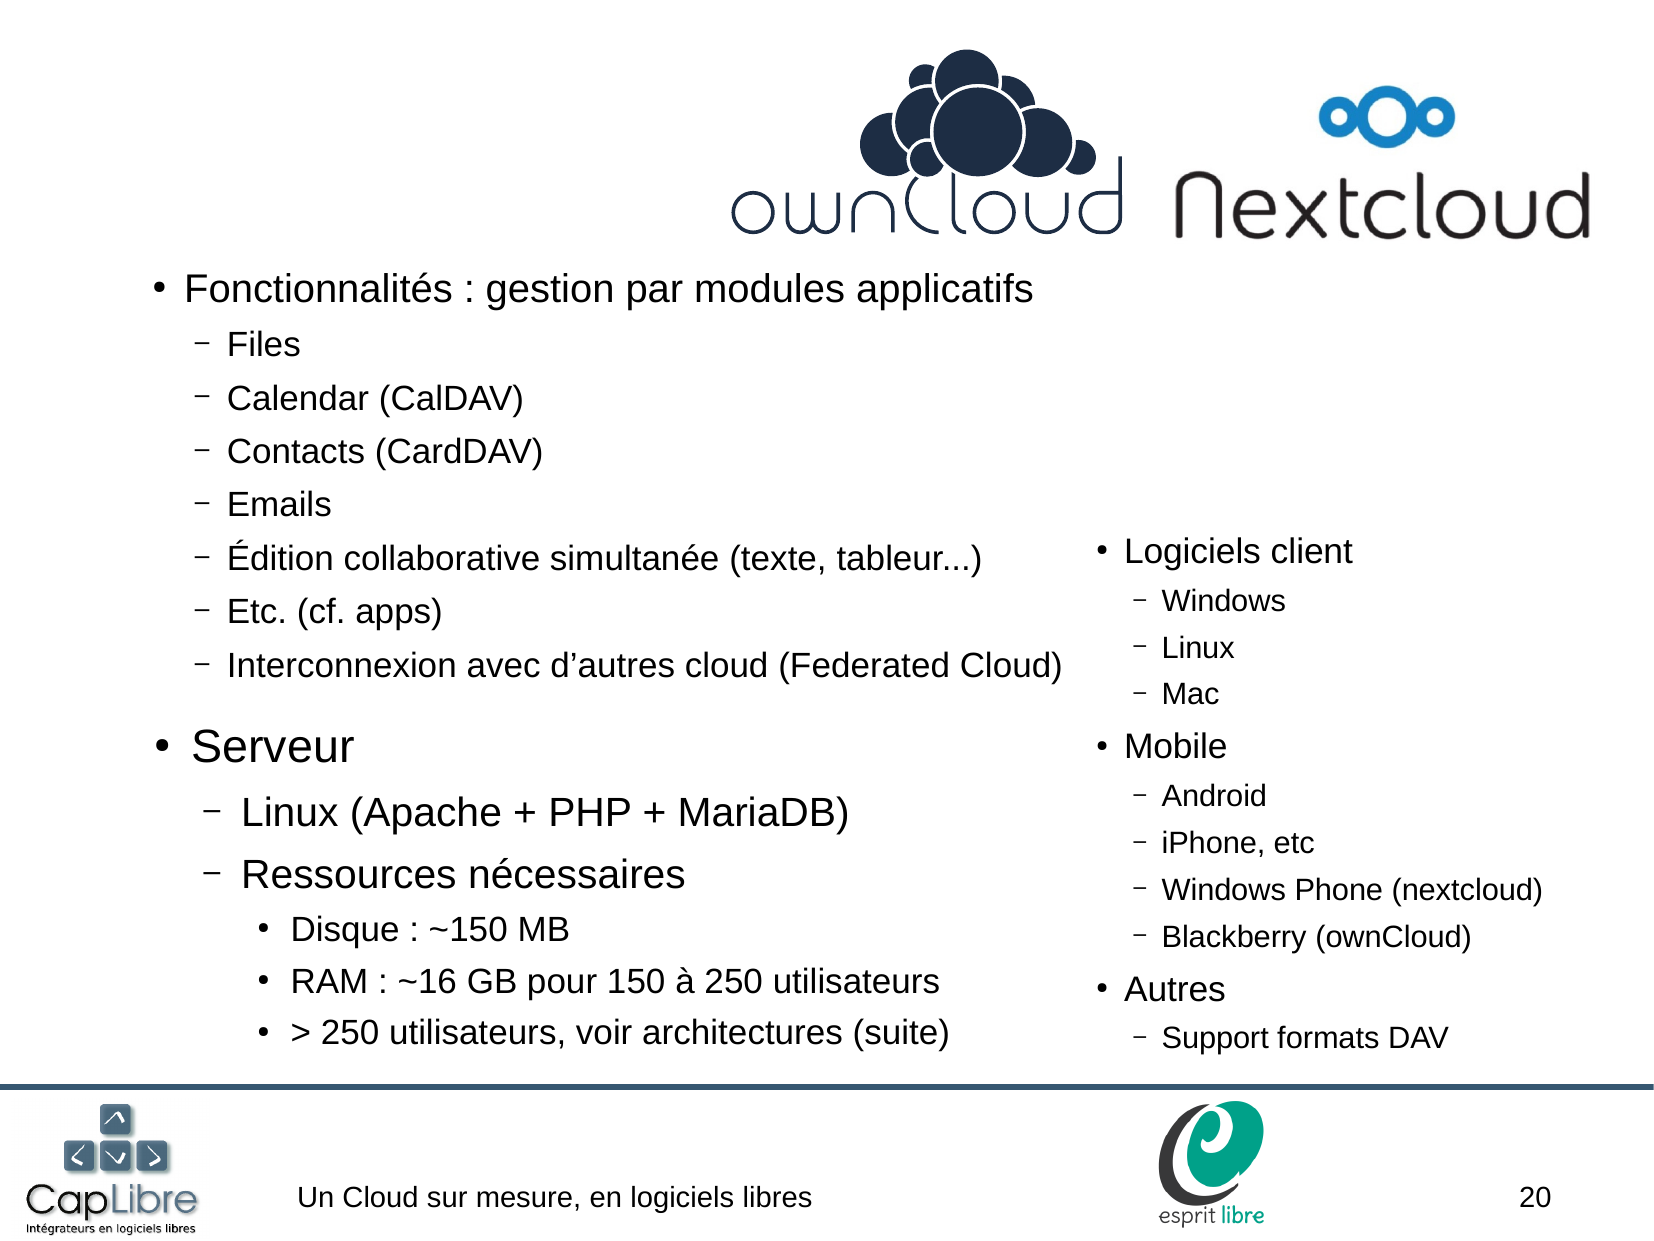

# Fonctionnalités : gestion par modules applicatifs
Files
Calendar (CalDAV)
Contacts (CardDAV)
Emails
Édition collaborative simultanée (texte, tableur...)
Etc. (cf. apps)
Interconnexion avec d’autres cloud (Federated Cloud)
Logiciels client
Windows
Linux
Mac
Mobile
Android
iPhone, etc
Windows Phone (nextcloud)
Blackberry (ownCloud)
Autres
Support formats DAV
Serveur
Linux (Apache + PHP + MariaDB)
Ressources nécessaires
Disque : ~150 MB
RAM : ~16 GB pour 150 à 250 utilisateurs
> 250 utilisateurs, voir architectures (suite)
Un Cloud sur mesure, en logiciels libres